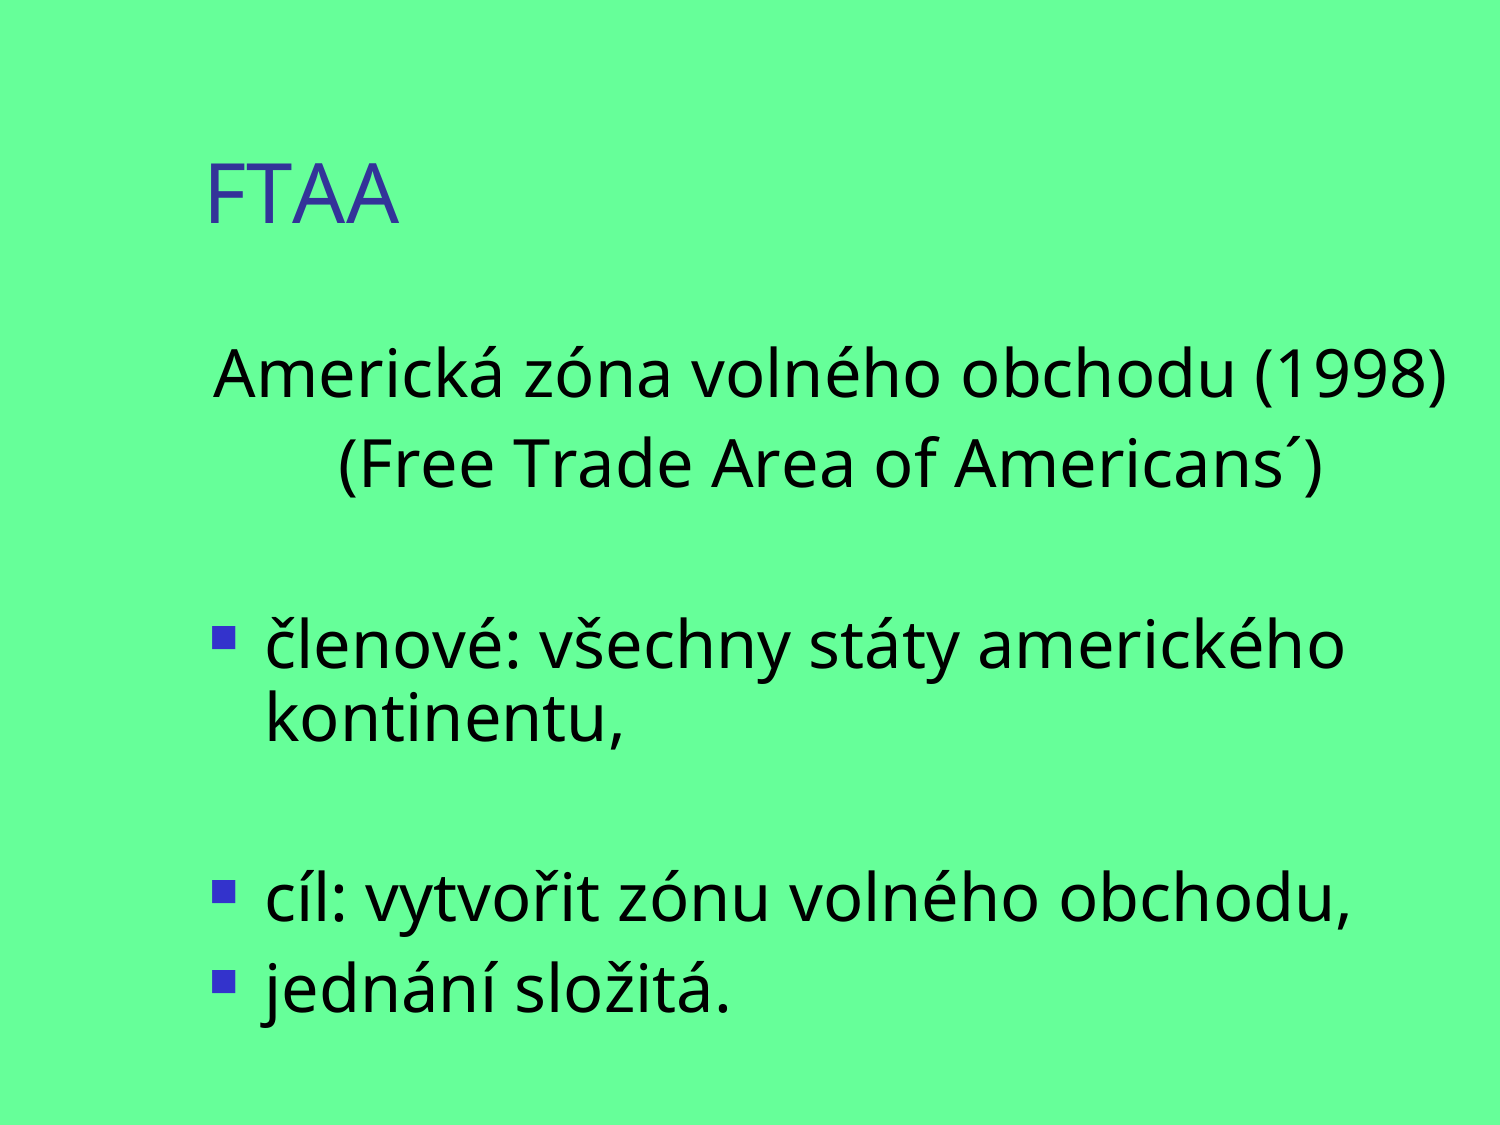

# FTAA
Americká zóna volného obchodu (1998)
(Free Trade Area of Americans´)
členové: všechny státy amerického kontinentu,
cíl: vytvořit zónu volného obchodu,
jednání složitá.